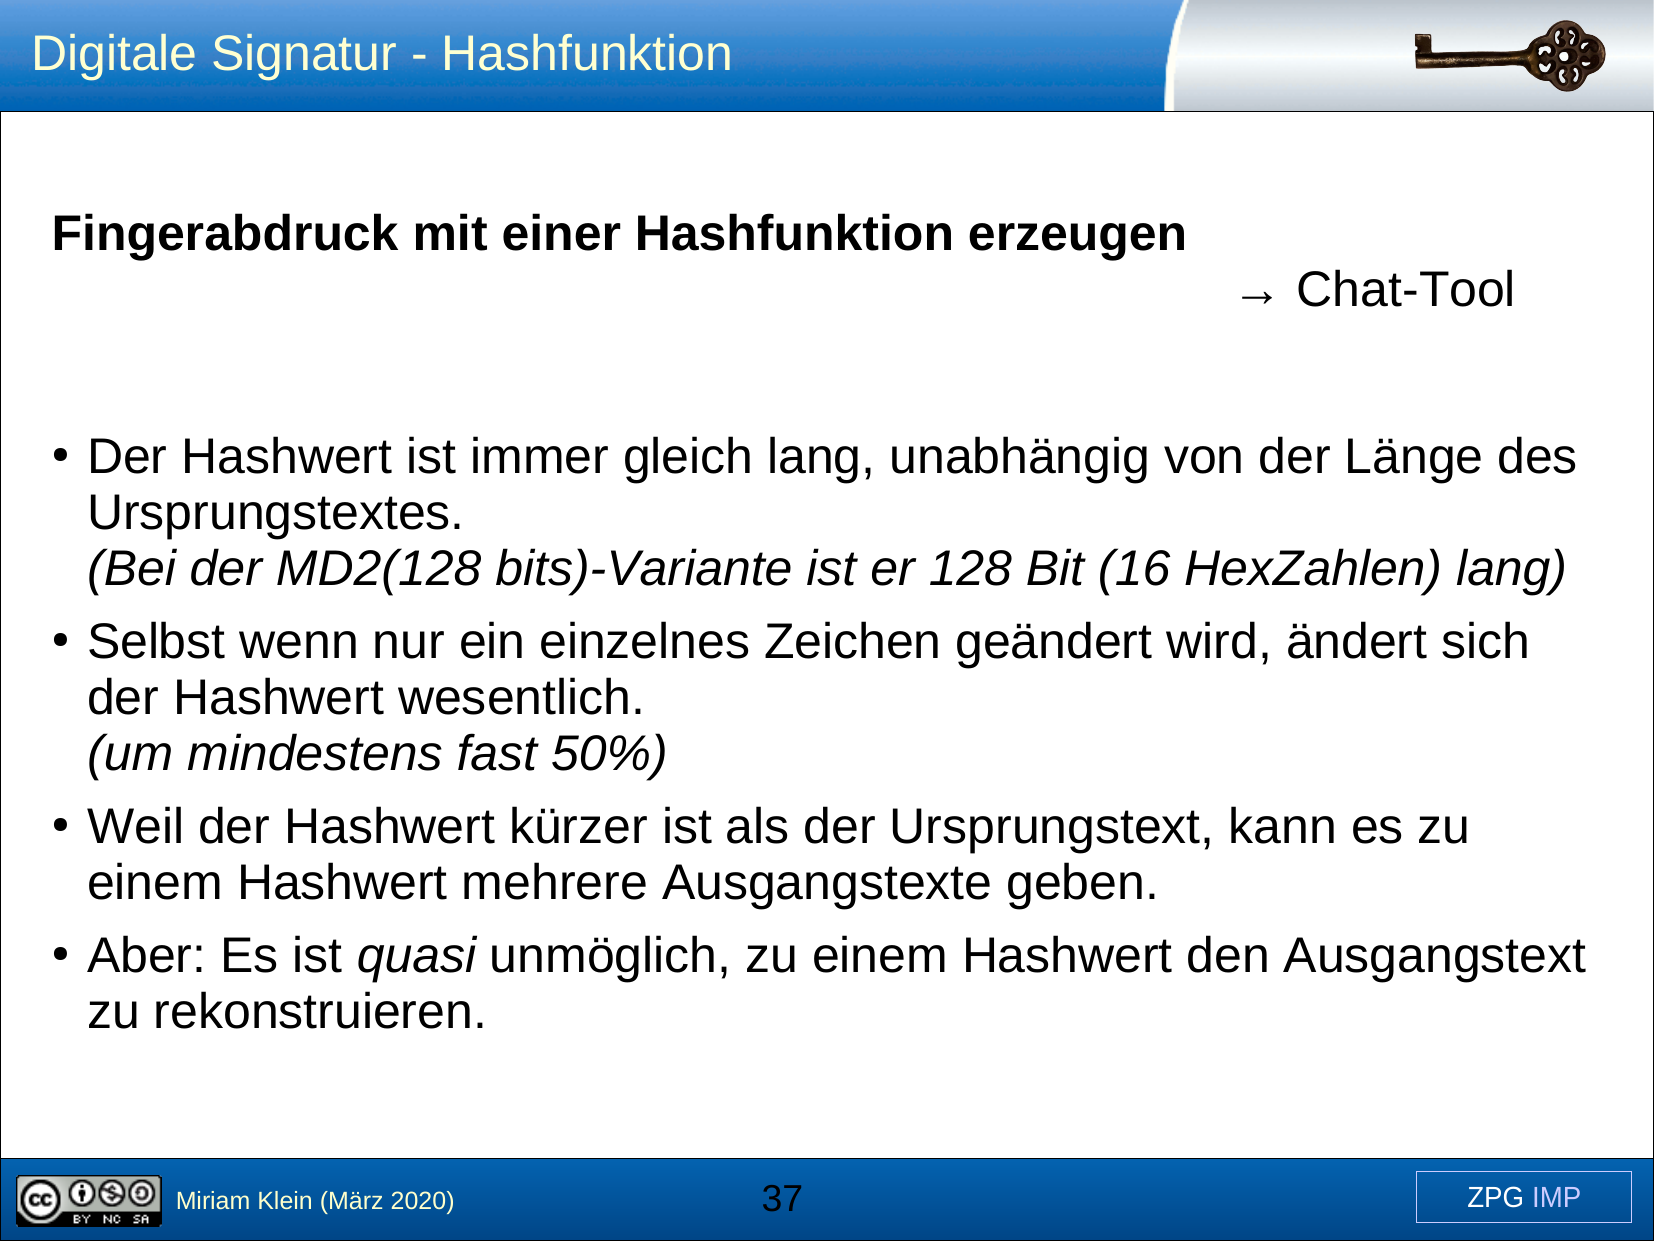

# Digitale Signatur - Hashfunktion
Fingerabdruck mit einer Hashfunktion erzeugen
																→ Chat-Tool
Der Hashwert ist immer gleich lang, unabhängig von der Länge des Ursprungstextes.
(Bei der MD2(128 bits)-Variante ist er 128 Bit (16 HexZahlen) lang)
Selbst wenn nur ein einzelnes Zeichen geändert wird, ändert sich der Hashwert wesentlich.
(um mindestens fast 50%)
Weil der Hashwert kürzer ist als der Ursprungstext, kann es zu einem Hashwert mehrere Ausgangstexte geben.
Aber: Es ist quasi unmöglich, zu einem Hashwert den Ausgangstext zu rekonstruieren.
37